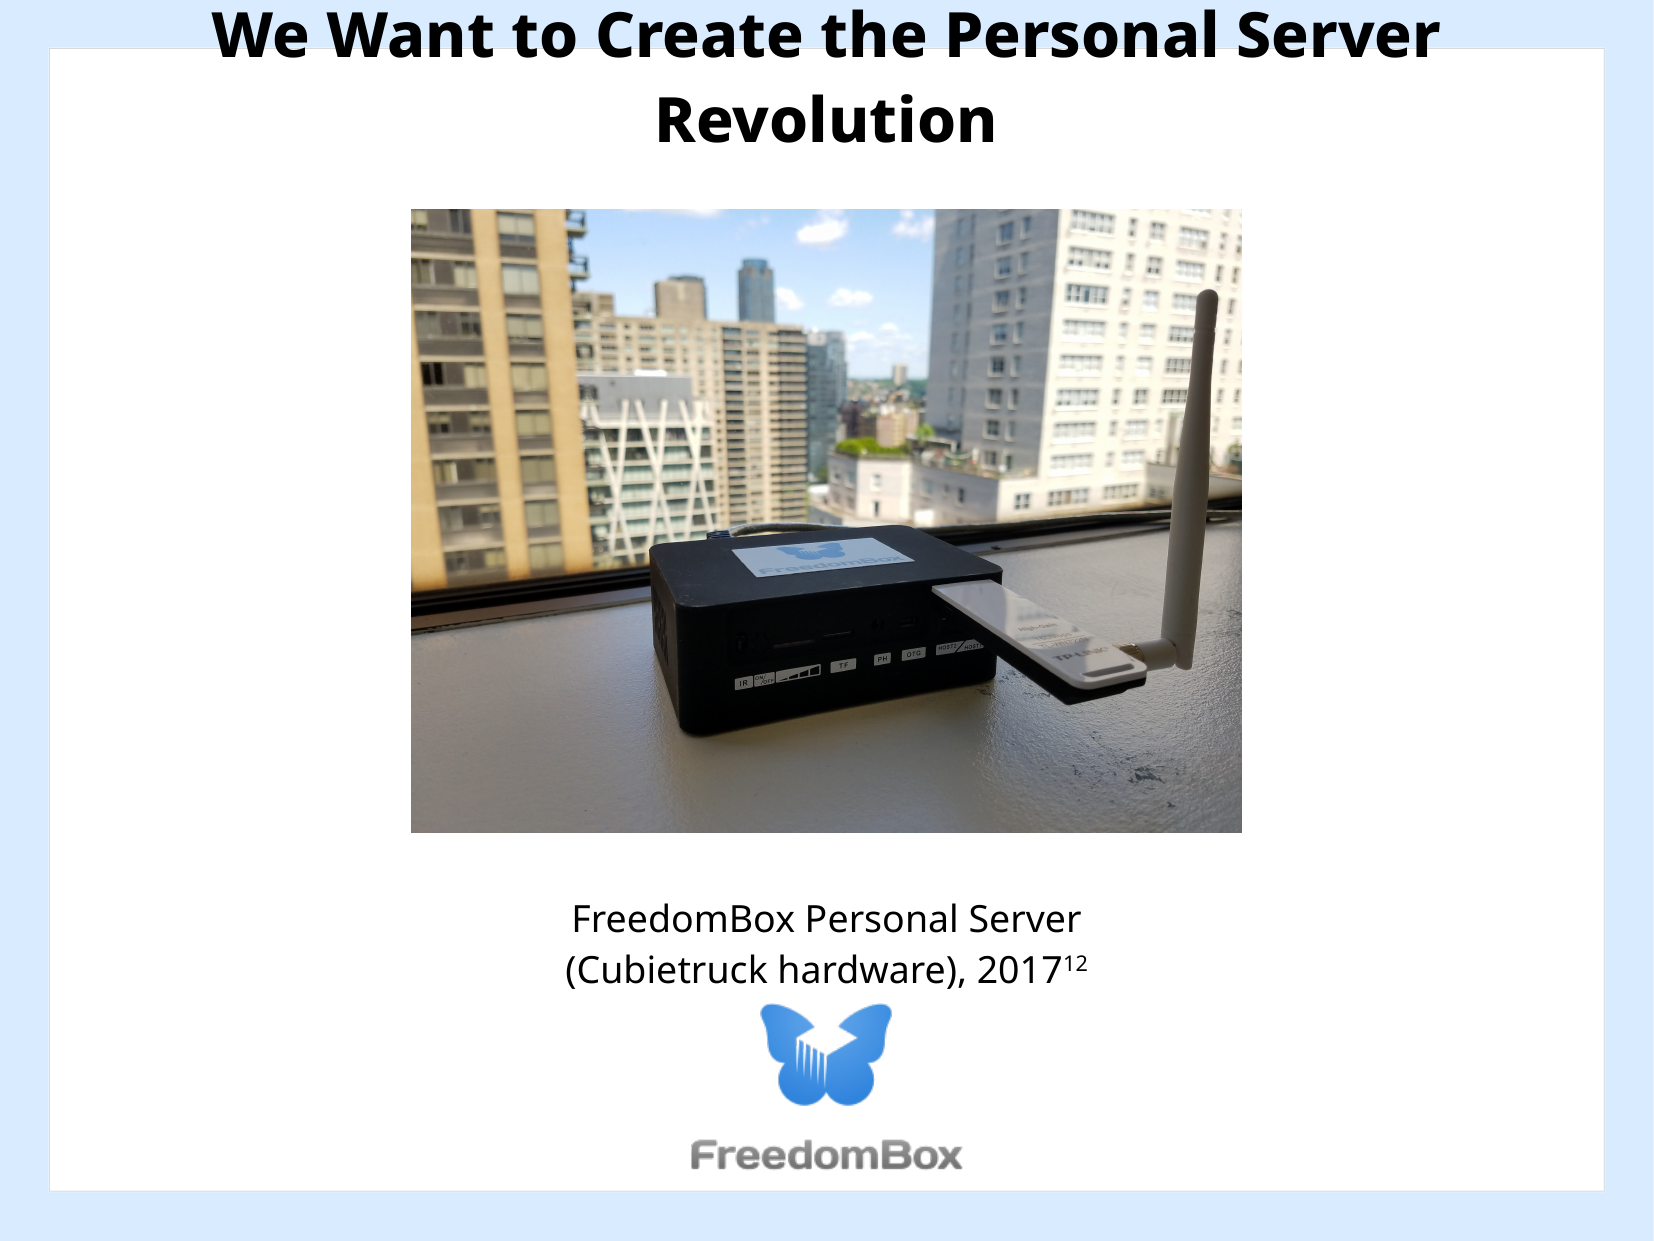

# We Want to Create the Personal Server Revolution
FreedomBox Personal Server (Cubietruck hardware), 201712